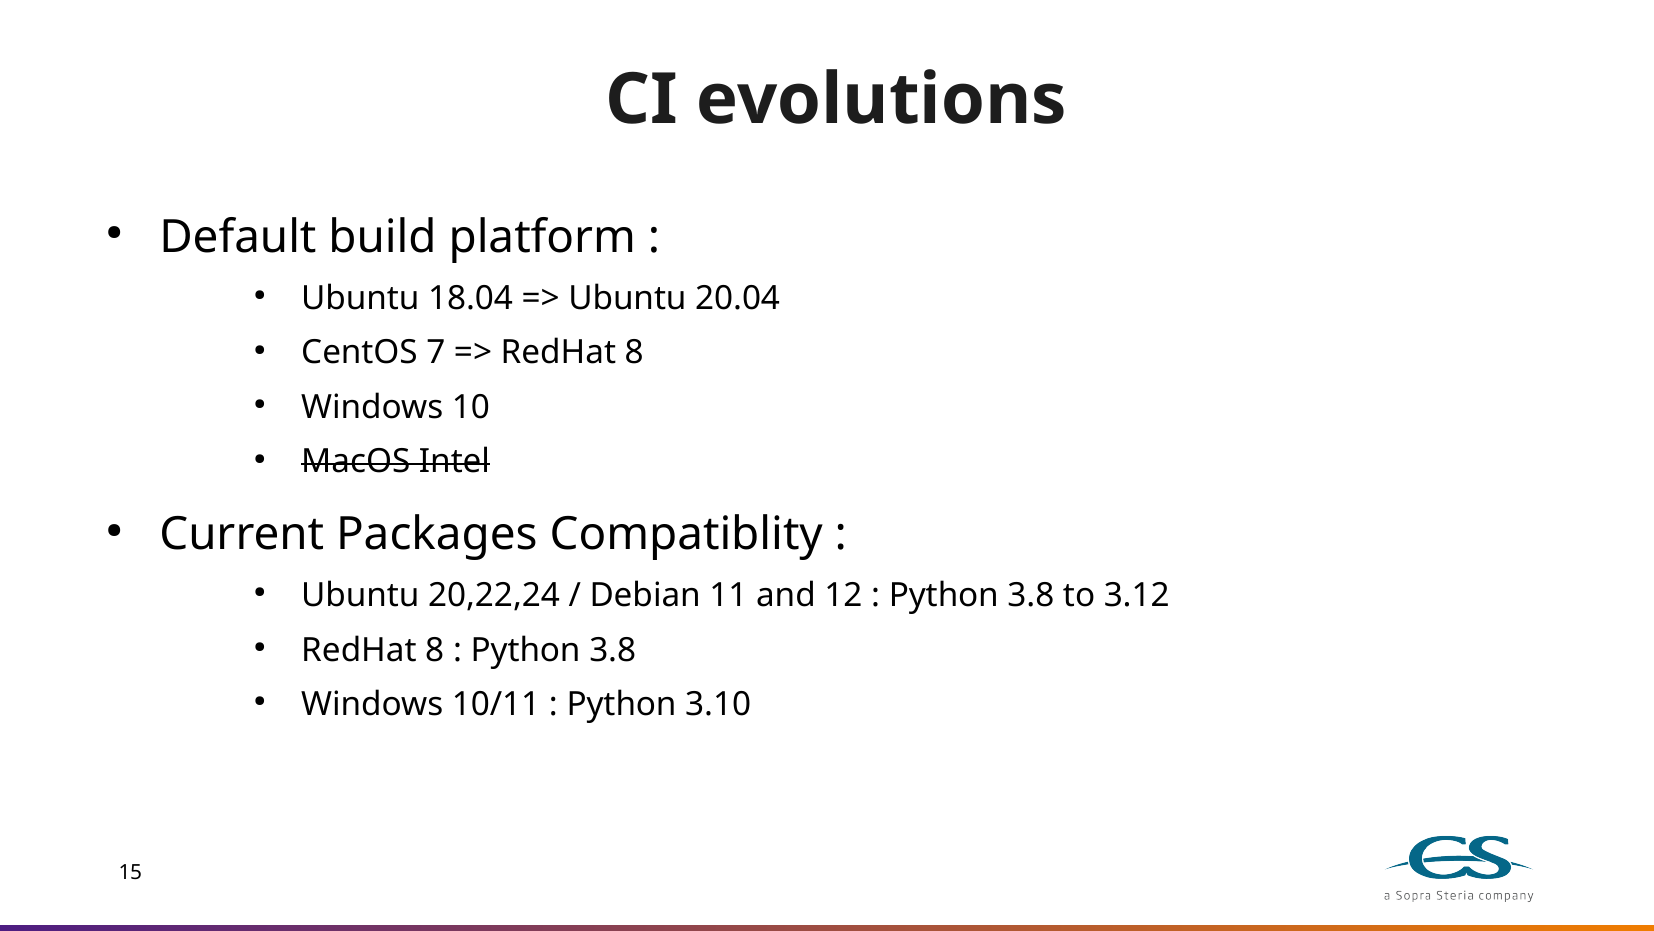

# CI evolutions
Default build platform :
Ubuntu 18.04 => Ubuntu 20.04
CentOS 7 => RedHat 8
Windows 10
MacOS Intel
Current Packages Compatiblity :
Ubuntu 20,22,24 / Debian 11 and 12 : Python 3.8 to 3.12
RedHat 8 : Python 3.8
Windows 10/11 : Python 3.10